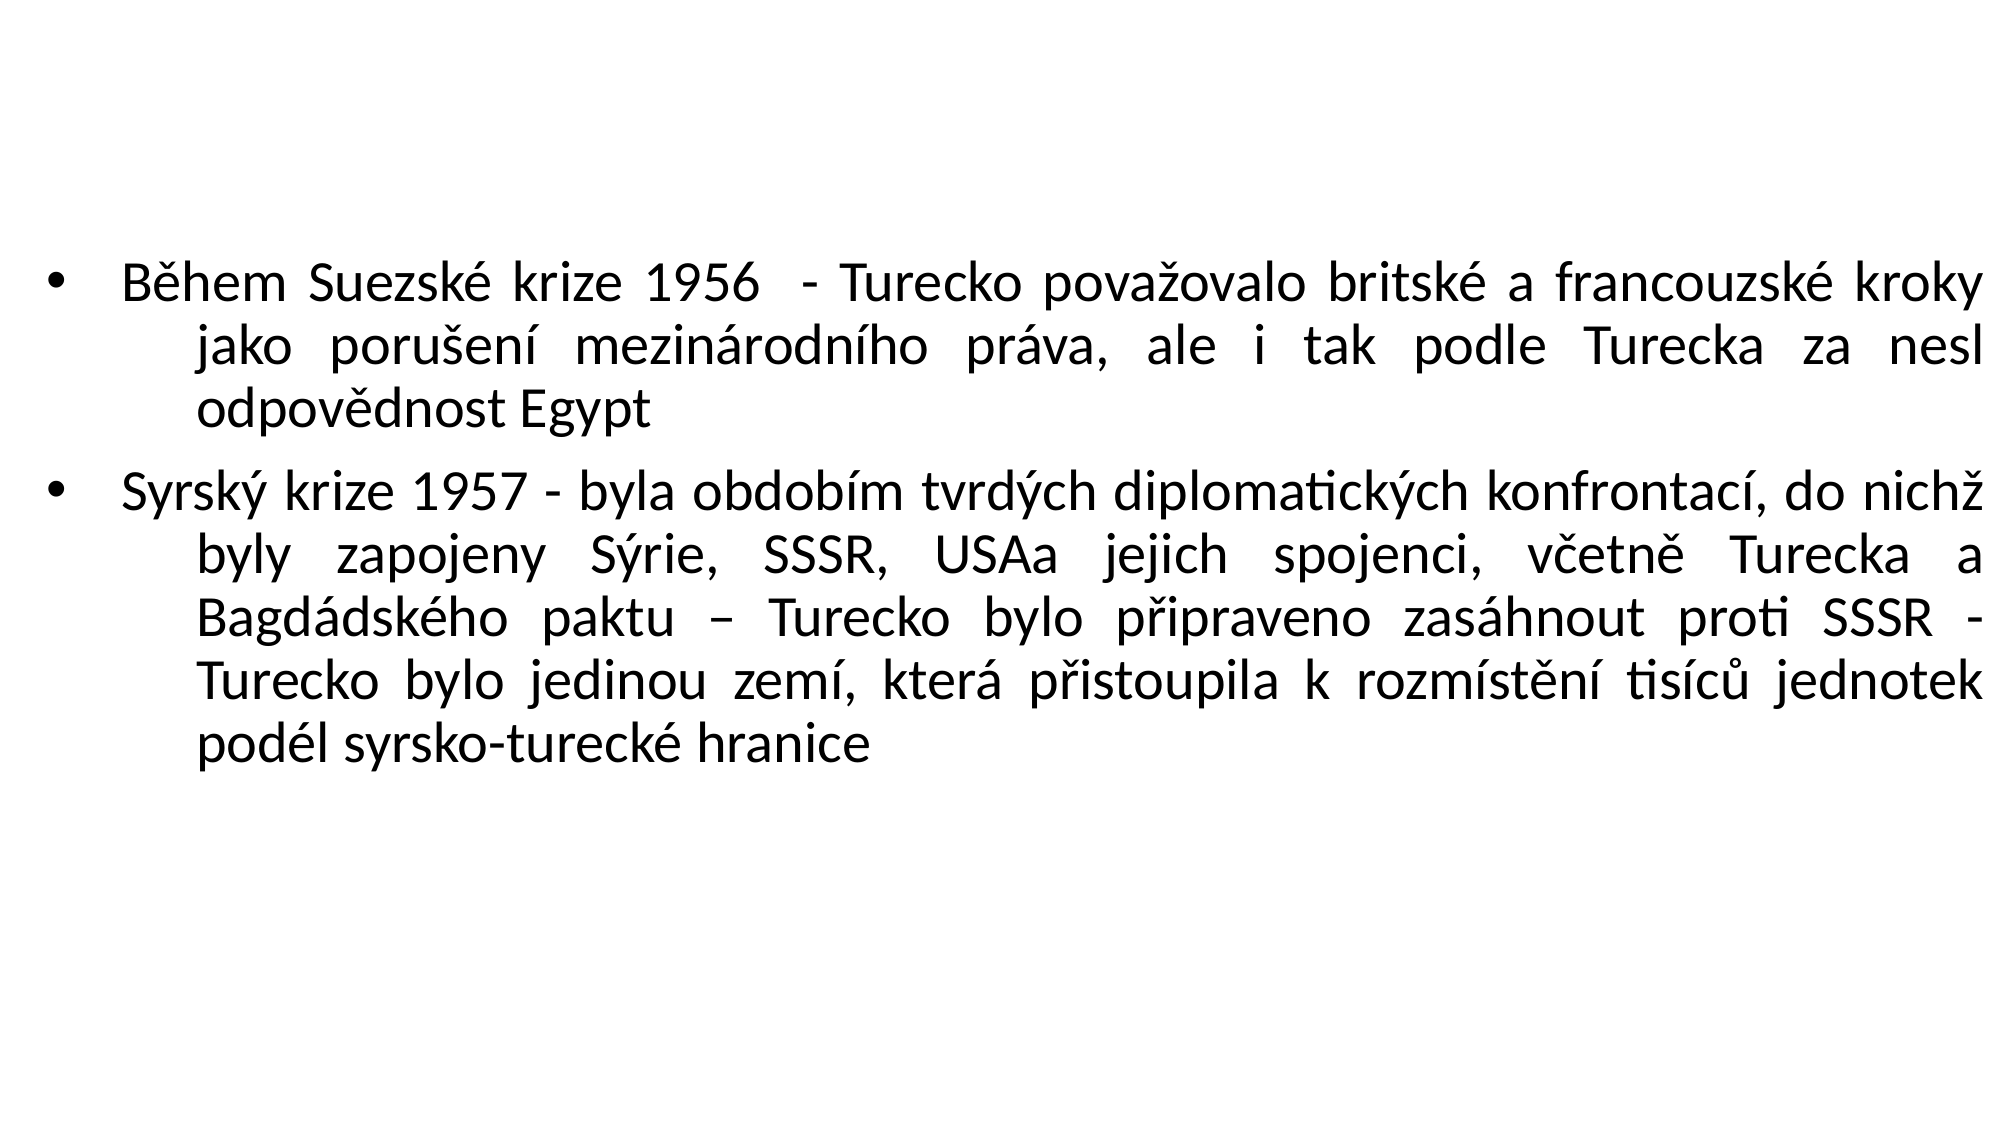

#
Během Suezské krize 1956 - Turecko považovalo britské a francouzské kroky jako porušení mezinárodního práva, ale i tak podle Turecka za nesl odpovědnost Egypt
Syrský krize 1957 - byla obdobím tvrdých diplomatických konfrontací, do nichž byly zapojeny Sýrie, SSSR, USAa jejich spojenci, včetně Turecka a Bagdádského paktu – Turecko bylo připraveno zasáhnout proti SSSR - Turecko bylo jedinou zemí, která přistoupila k rozmístění tisíců jednotek podél syrsko-turecké hranice